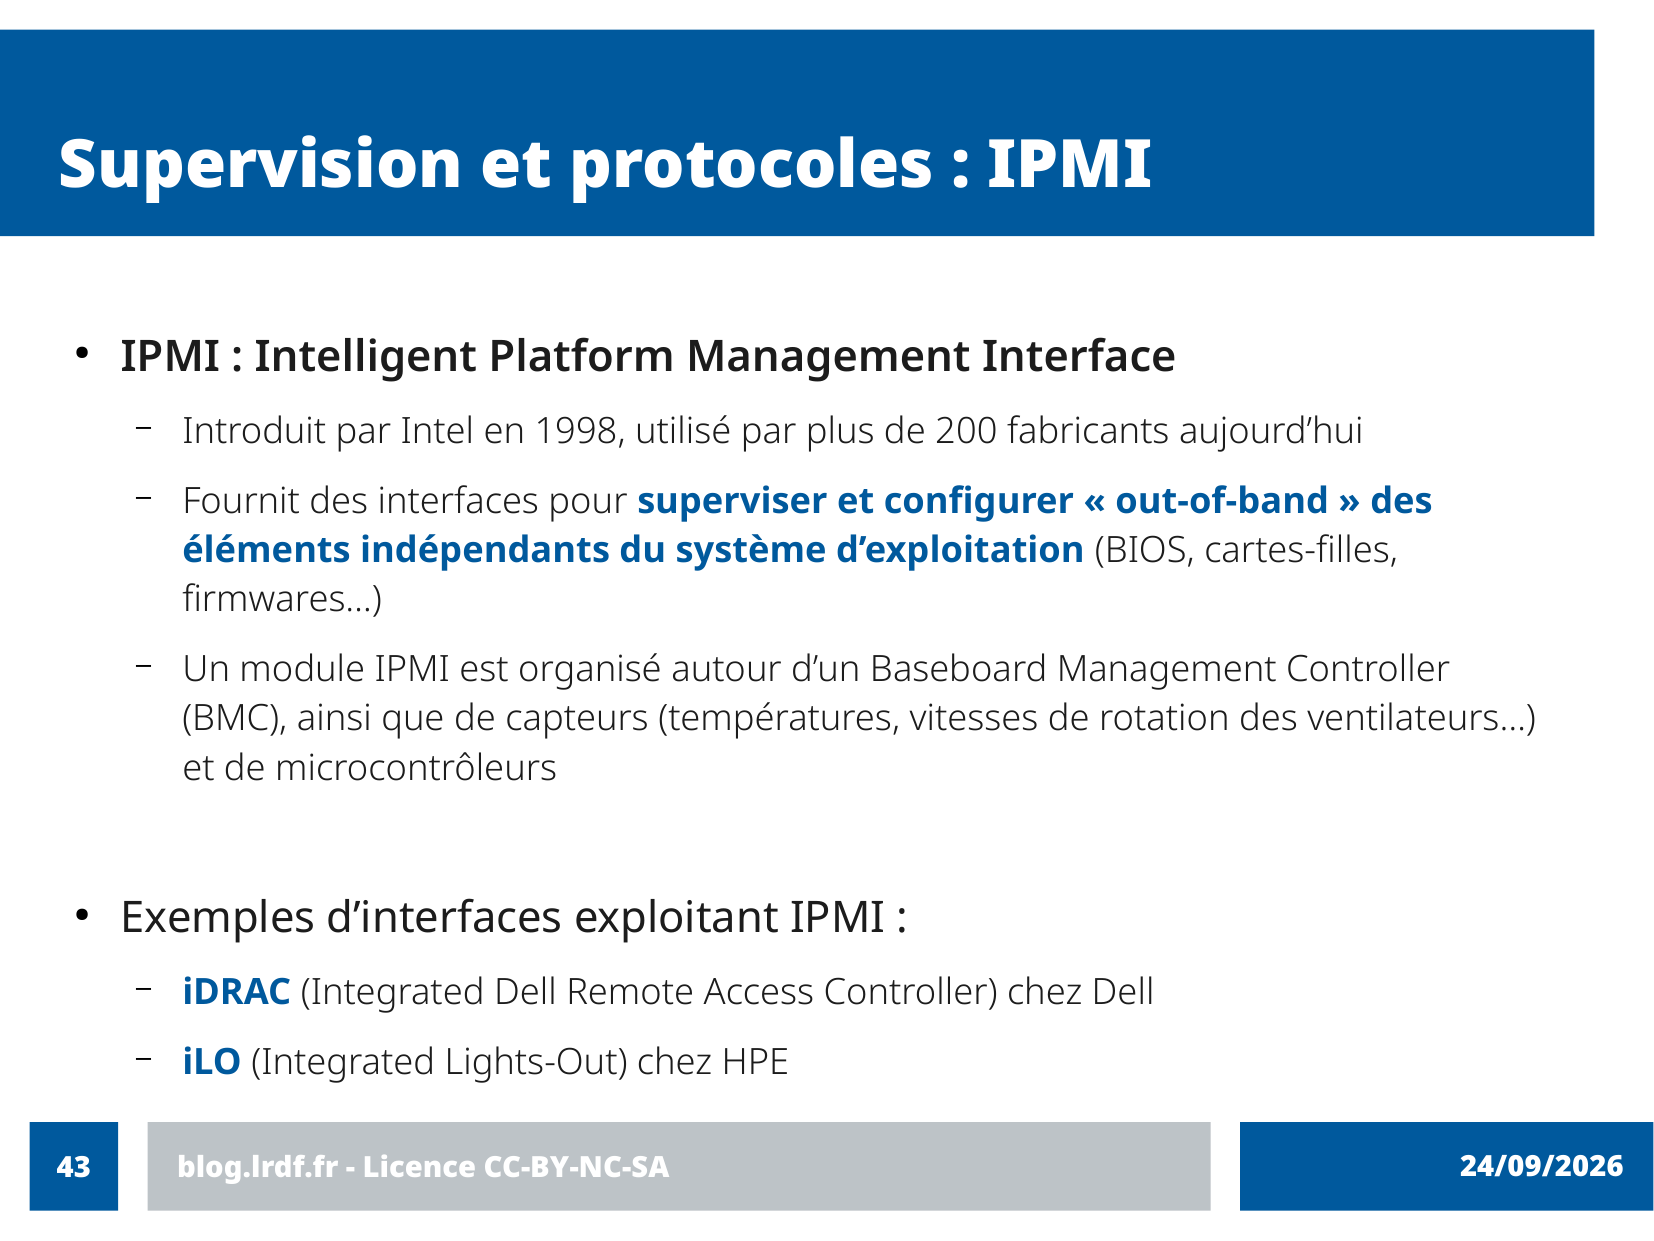

# Supervision et protocoles : IPMI
IPMI : Intelligent Platform Management Interface
Introduit par Intel en 1998, utilisé par plus de 200 fabricants aujourd’hui
Fournit des interfaces pour superviser et configurer « out-of-band » des éléments indépendants du système d’exploitation (BIOS, cartes-filles, firmwares…)
Un module IPMI est organisé autour d’un Baseboard Management Controller (BMC), ainsi que de capteurs (températures, vitesses de rotation des ventilateurs…) et de microcontrôleurs
Exemples d’interfaces exploitant IPMI :
iDRAC (Integrated Dell Remote Access Controller) chez Dell
iLO (Integrated Lights-Out) chez HPE
43
blog.lrdf.fr - Licence CC-BY-NC-SA